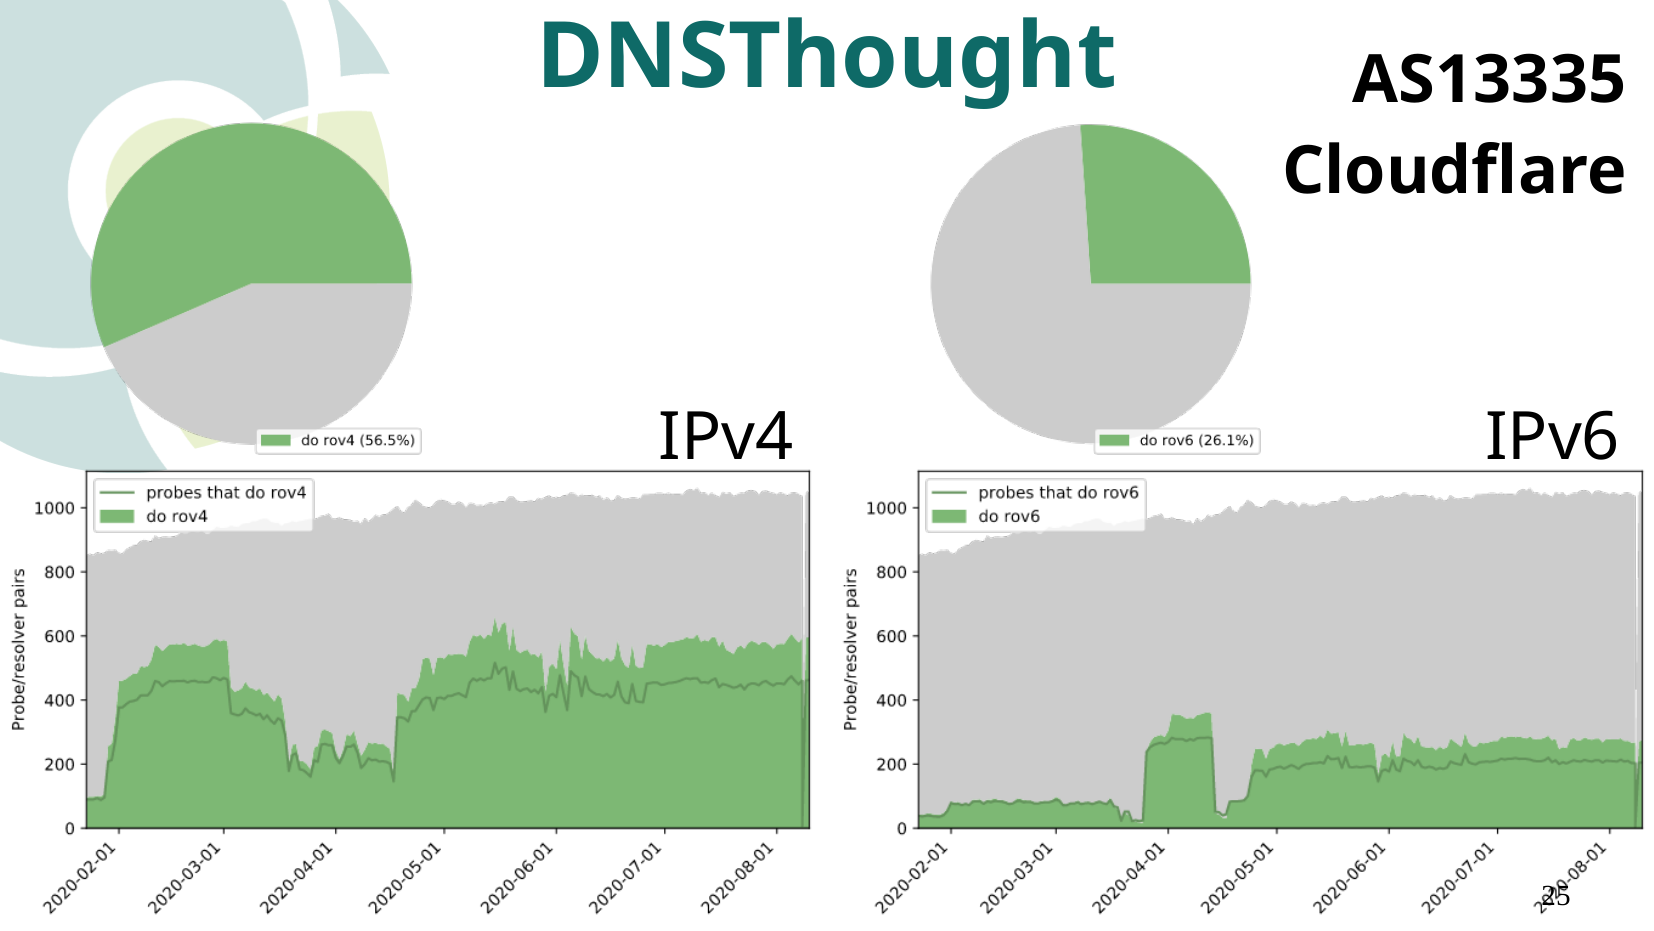

# DNSThought
AS13335
Cloudflare
IPv4
IPv6
25